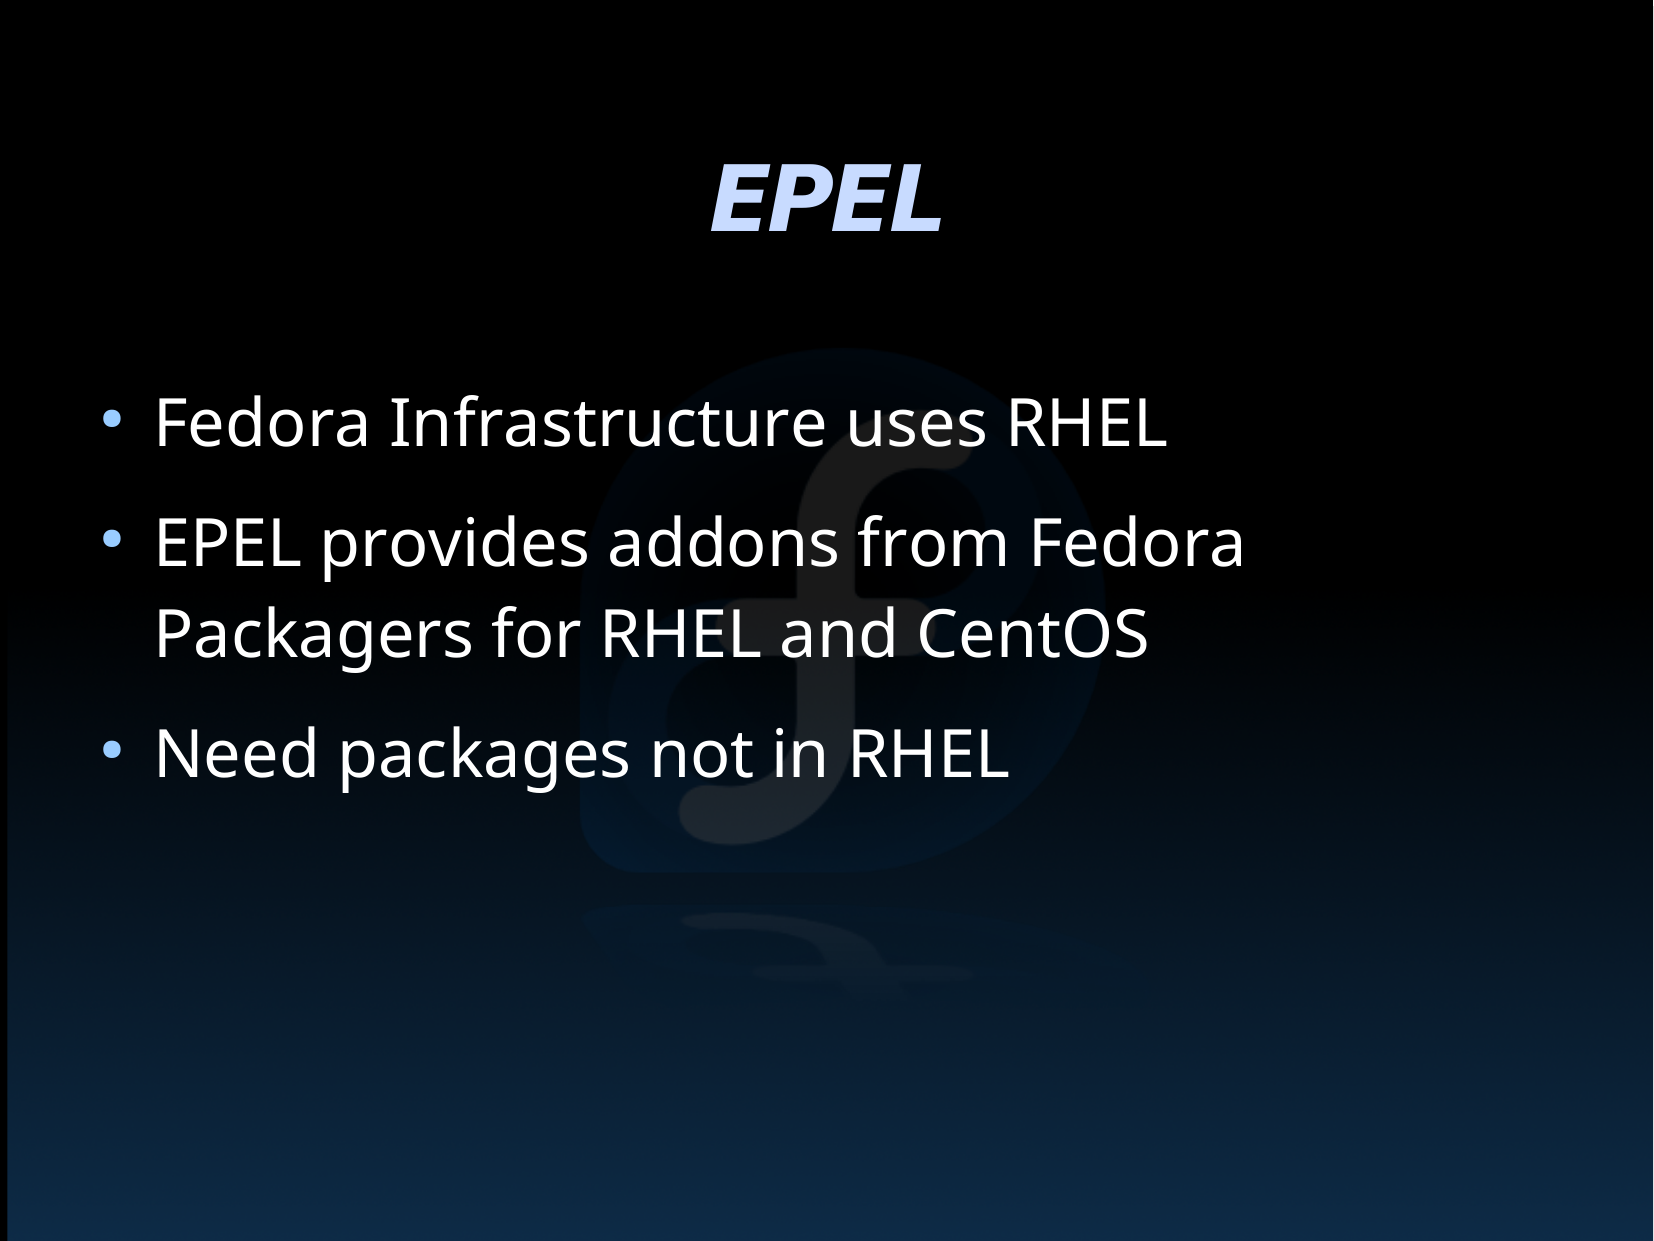

# EPEL
Fedora Infrastructure uses RHEL
EPEL provides addons from Fedora Packagers for RHEL and CentOS
Need packages not in RHEL